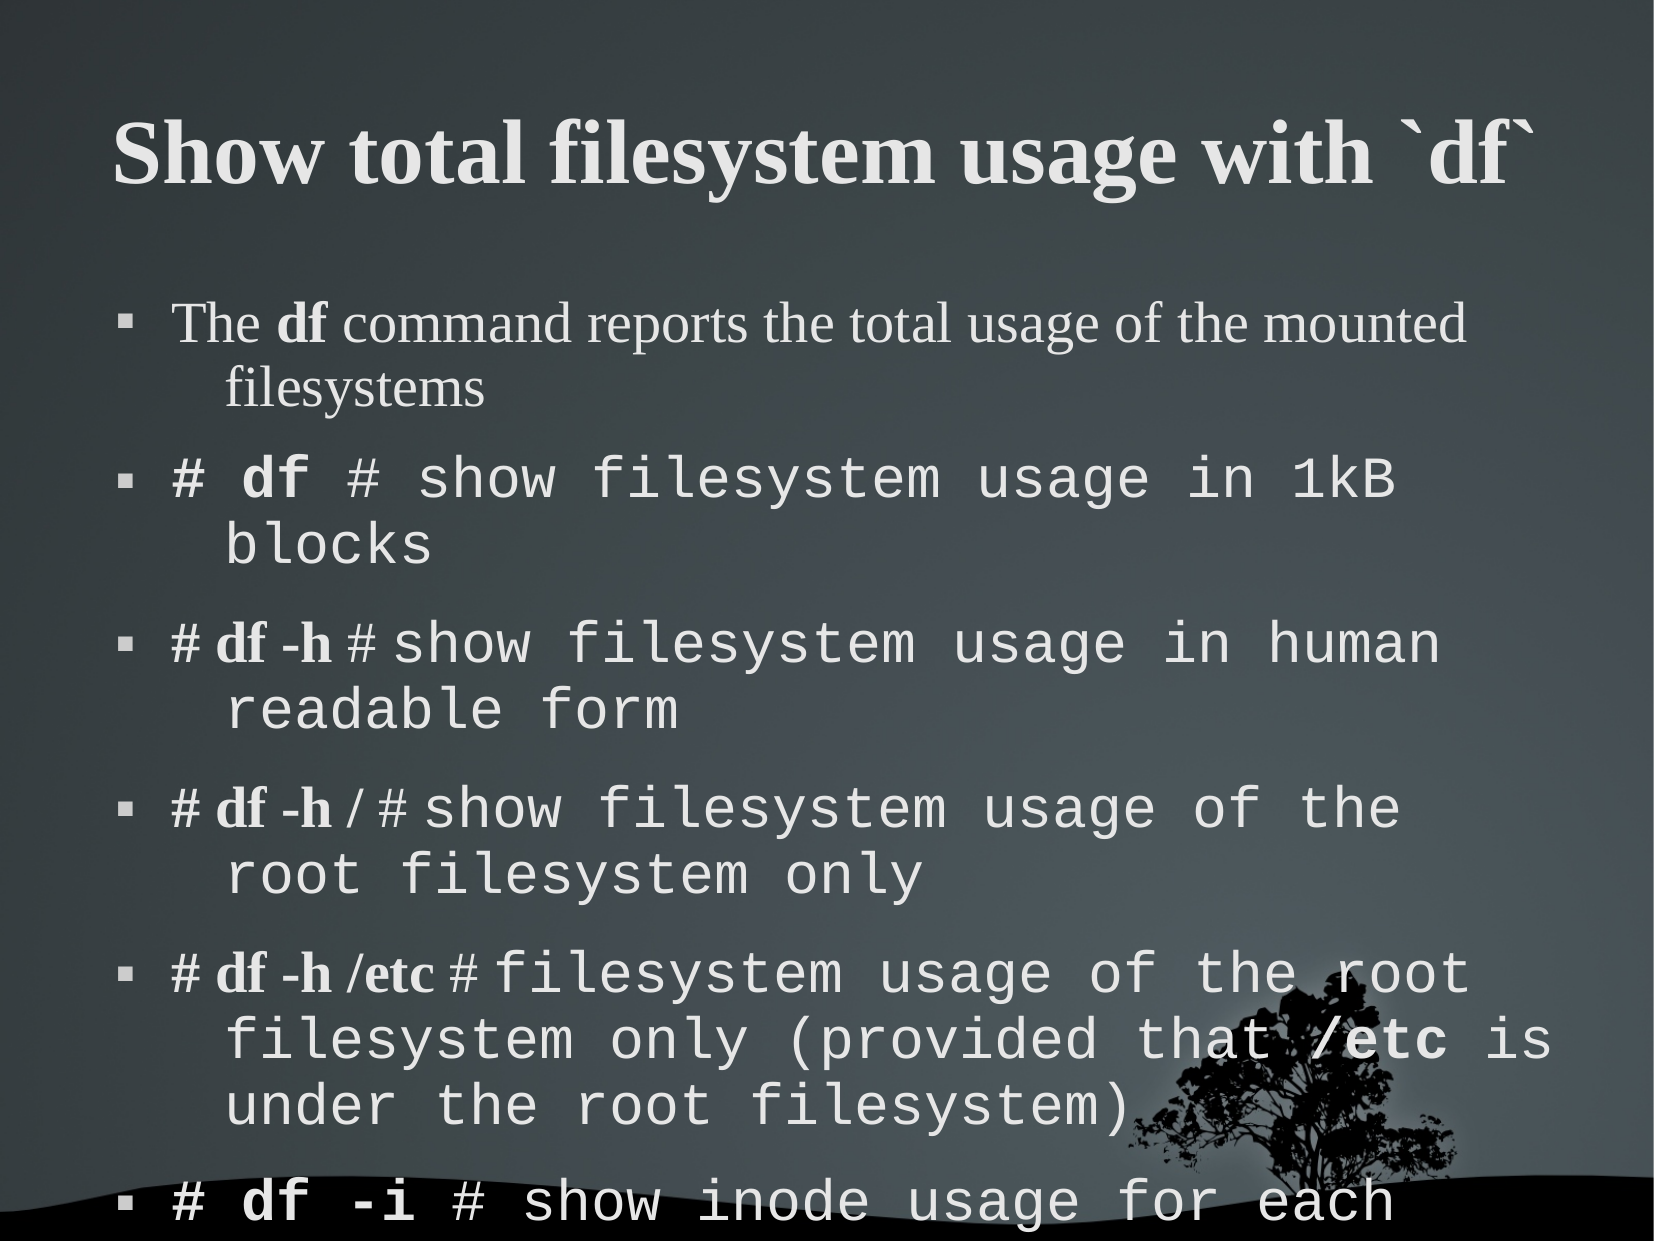

# Show total filesystem usage with `df`
The df command reports the total usage of the mounted filesystems
# df # show filesystem usage in 1kB blocks
# df -h # show filesystem usage in human readable form
# df -h / # show filesystem usage of the root filesystem only
# df -h /etc # filesystem usage of the root filesystem only (provided that /etc is under the root filesystem)
# df -i # show inode usage for each filesystem